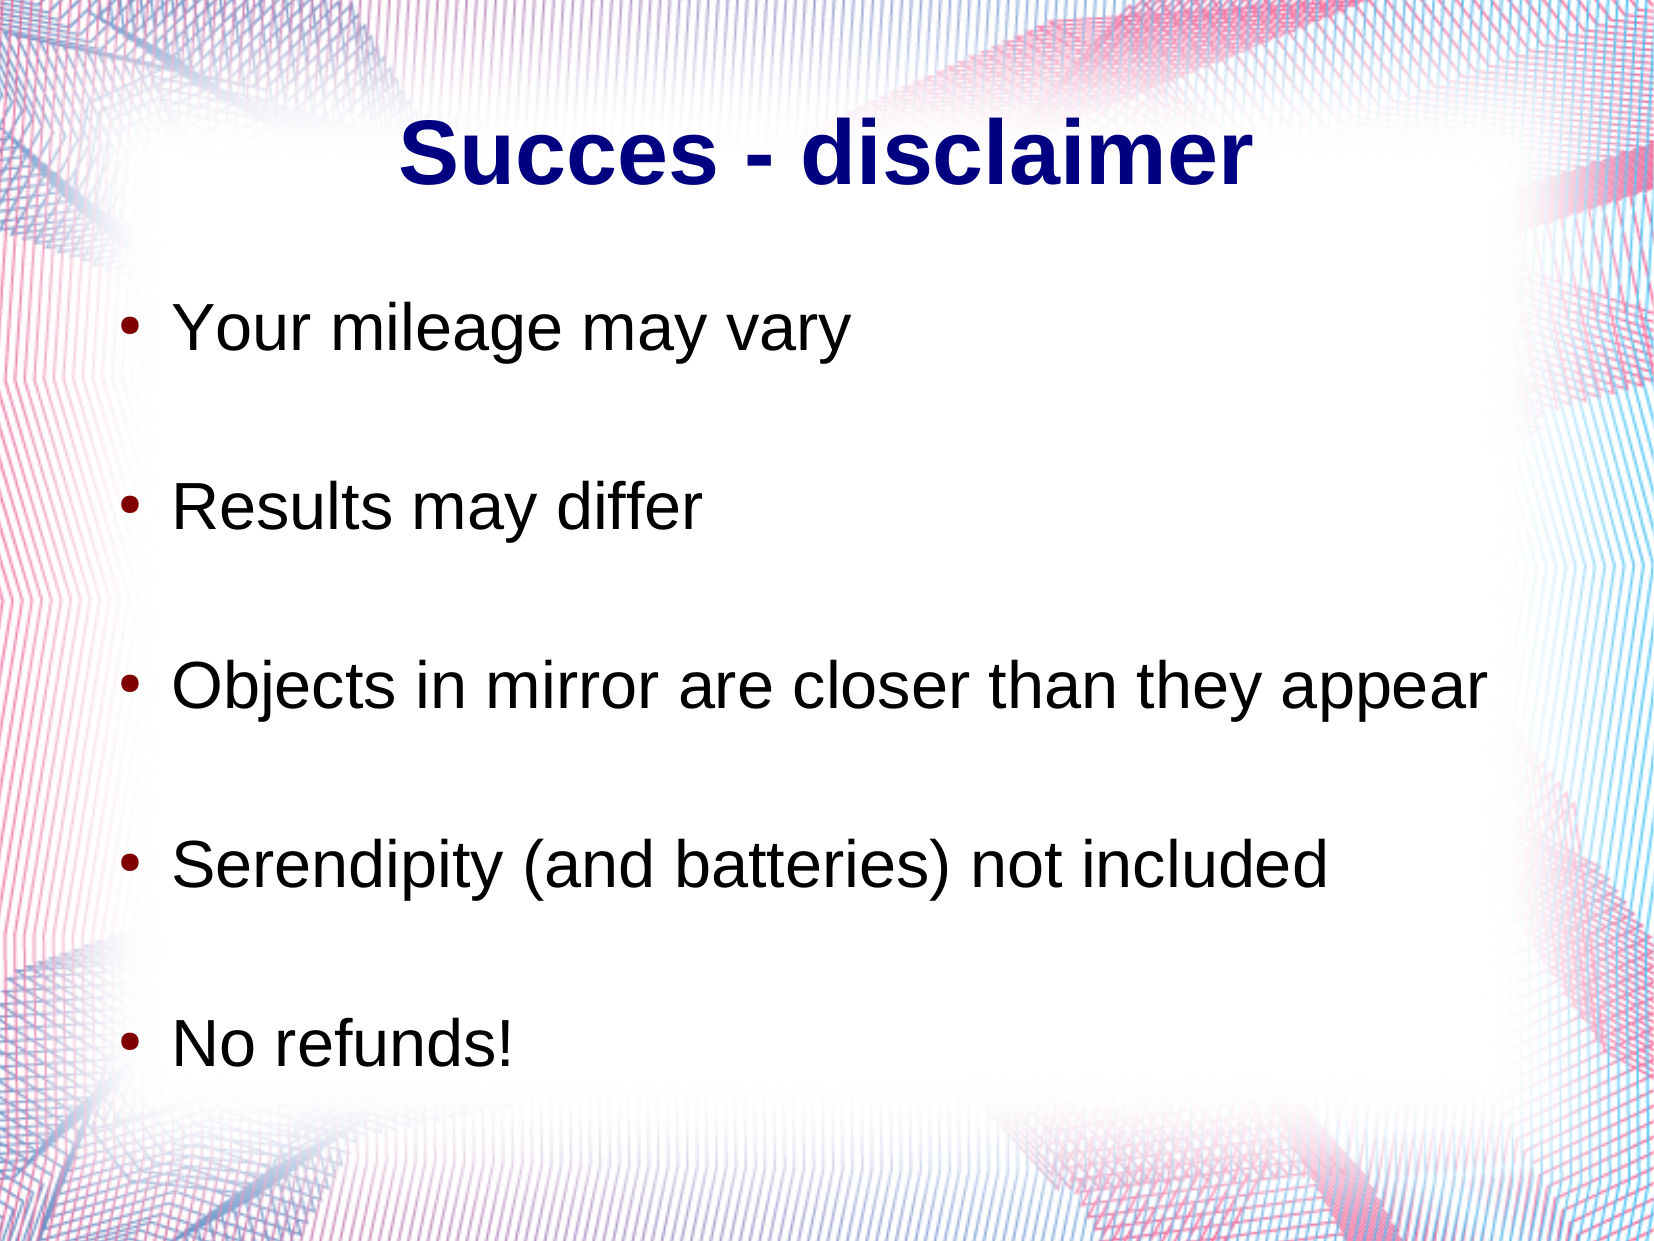

# Succes - disclaimer
Your mileage may vary
Results may differ
Objects in mirror are closer than they appear
Serendipity (and batteries) not included
No refunds!